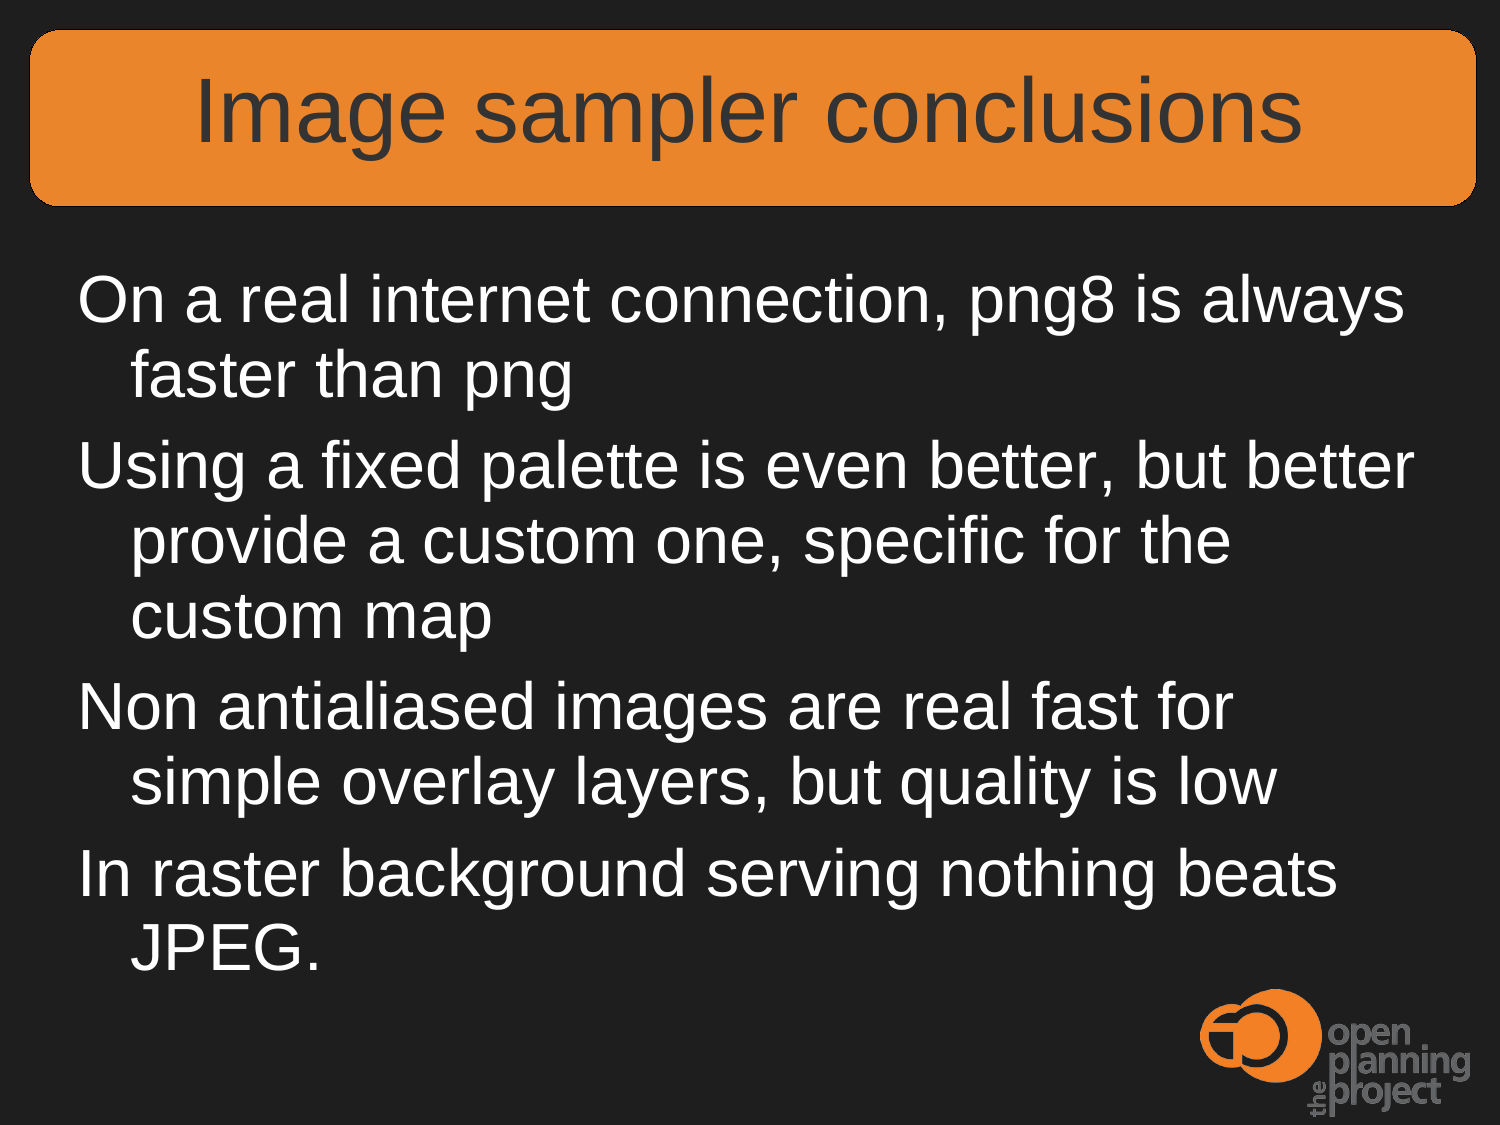

# Image sampler conclusions
On a real internet connection, png8 is always faster than png
Using a fixed palette is even better, but better provide a custom one, specific for the custom map
Non antialiased images are real fast for simple overlay layers, but quality is low
In raster background serving nothing beats JPEG.